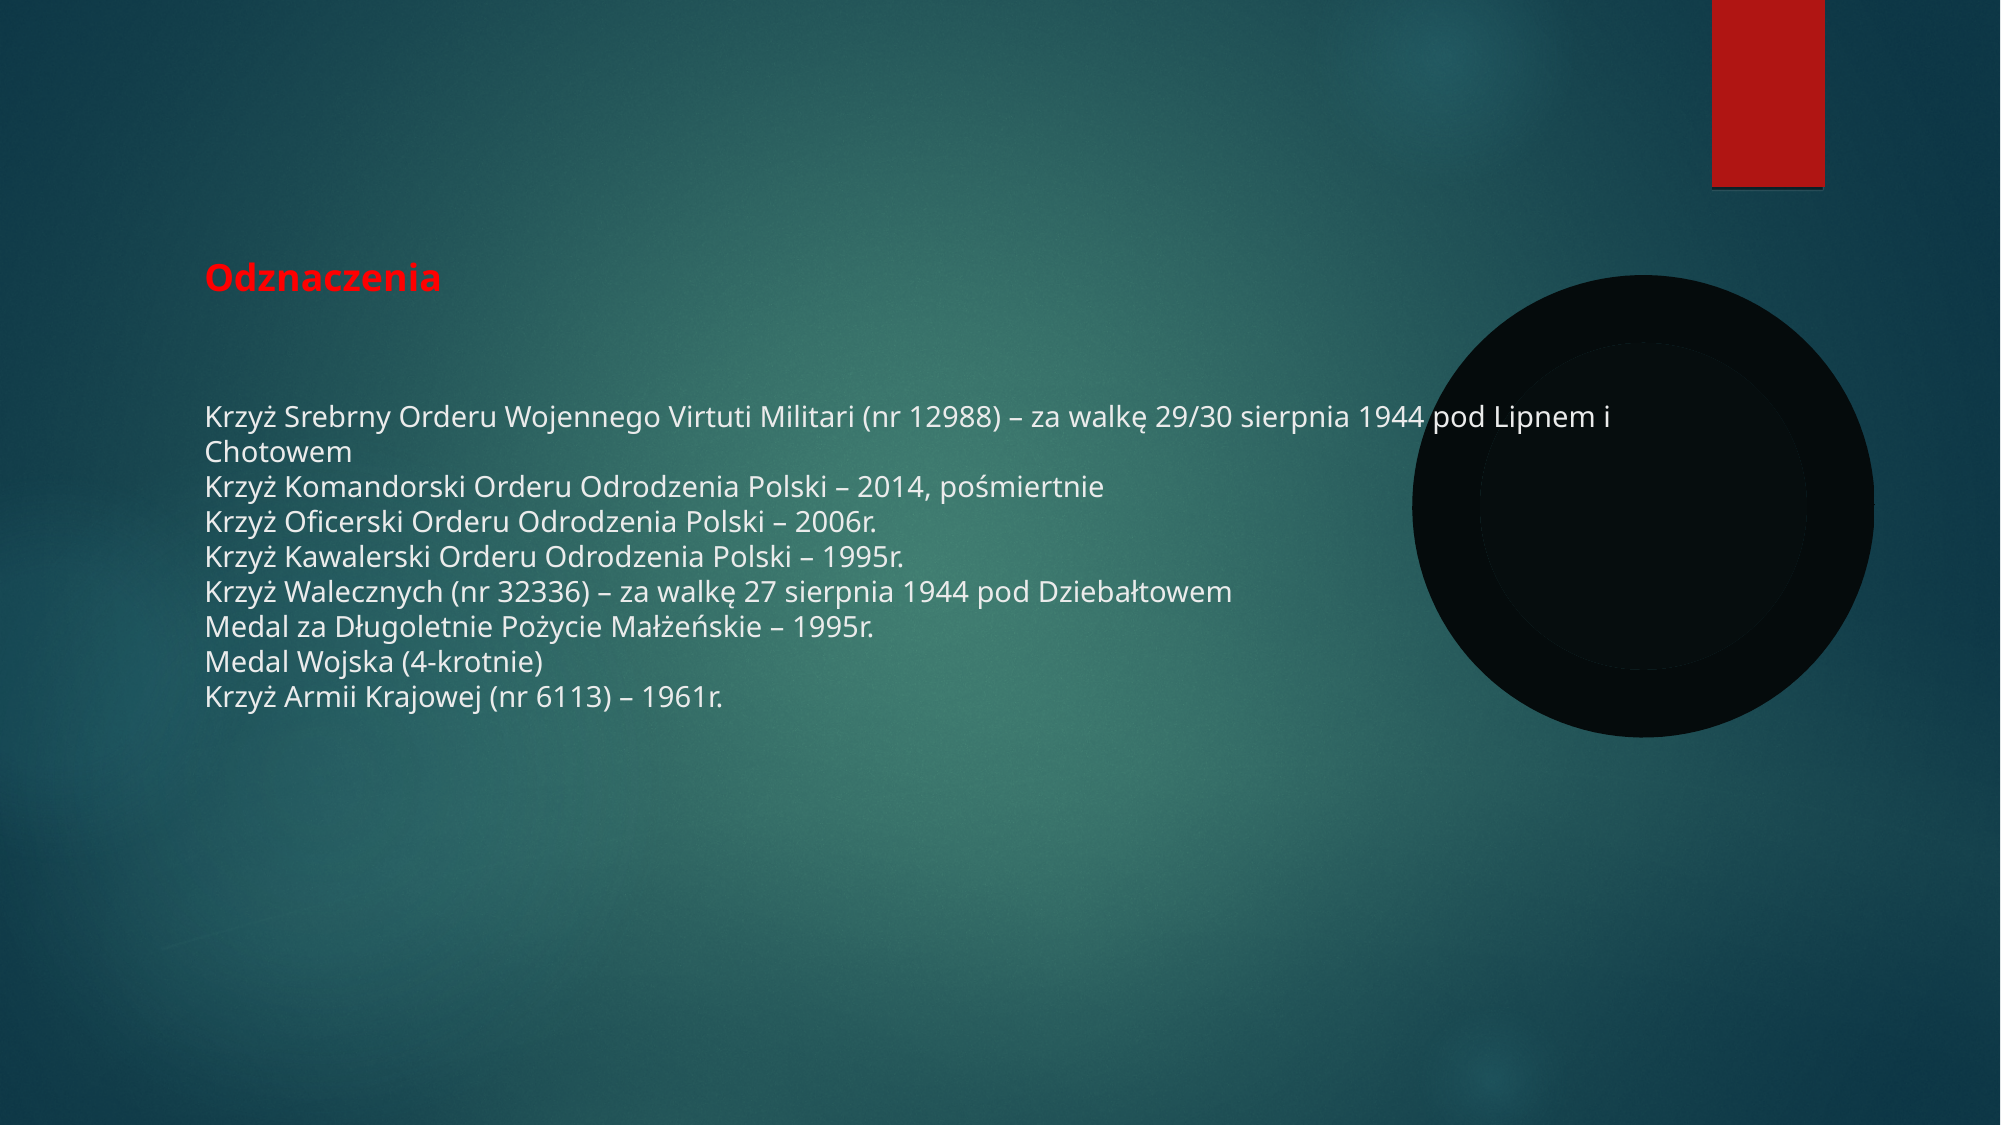

# Odznaczenia Krzyż Srebrny Orderu Wojennego Virtuti Militari (nr 12988) – za walkę 29/30 sierpnia 1944 pod Lipnem i Chotowem Krzyż Komandorski Orderu Odrodzenia Polski – 2014, pośmiertnie Krzyż Oficerski Orderu Odrodzenia Polski – 2006r. Krzyż Kawalerski Orderu Odrodzenia Polski – 1995r. Krzyż Walecznych (nr 32336) – za walkę 27 sierpnia 1944 pod Dziebałtowem Medal za Długoletnie Pożycie Małżeńskie – 1995r. Medal Wojska (4-krotnie) Krzyż Armii Krajowej (nr 6113) – 1961r.